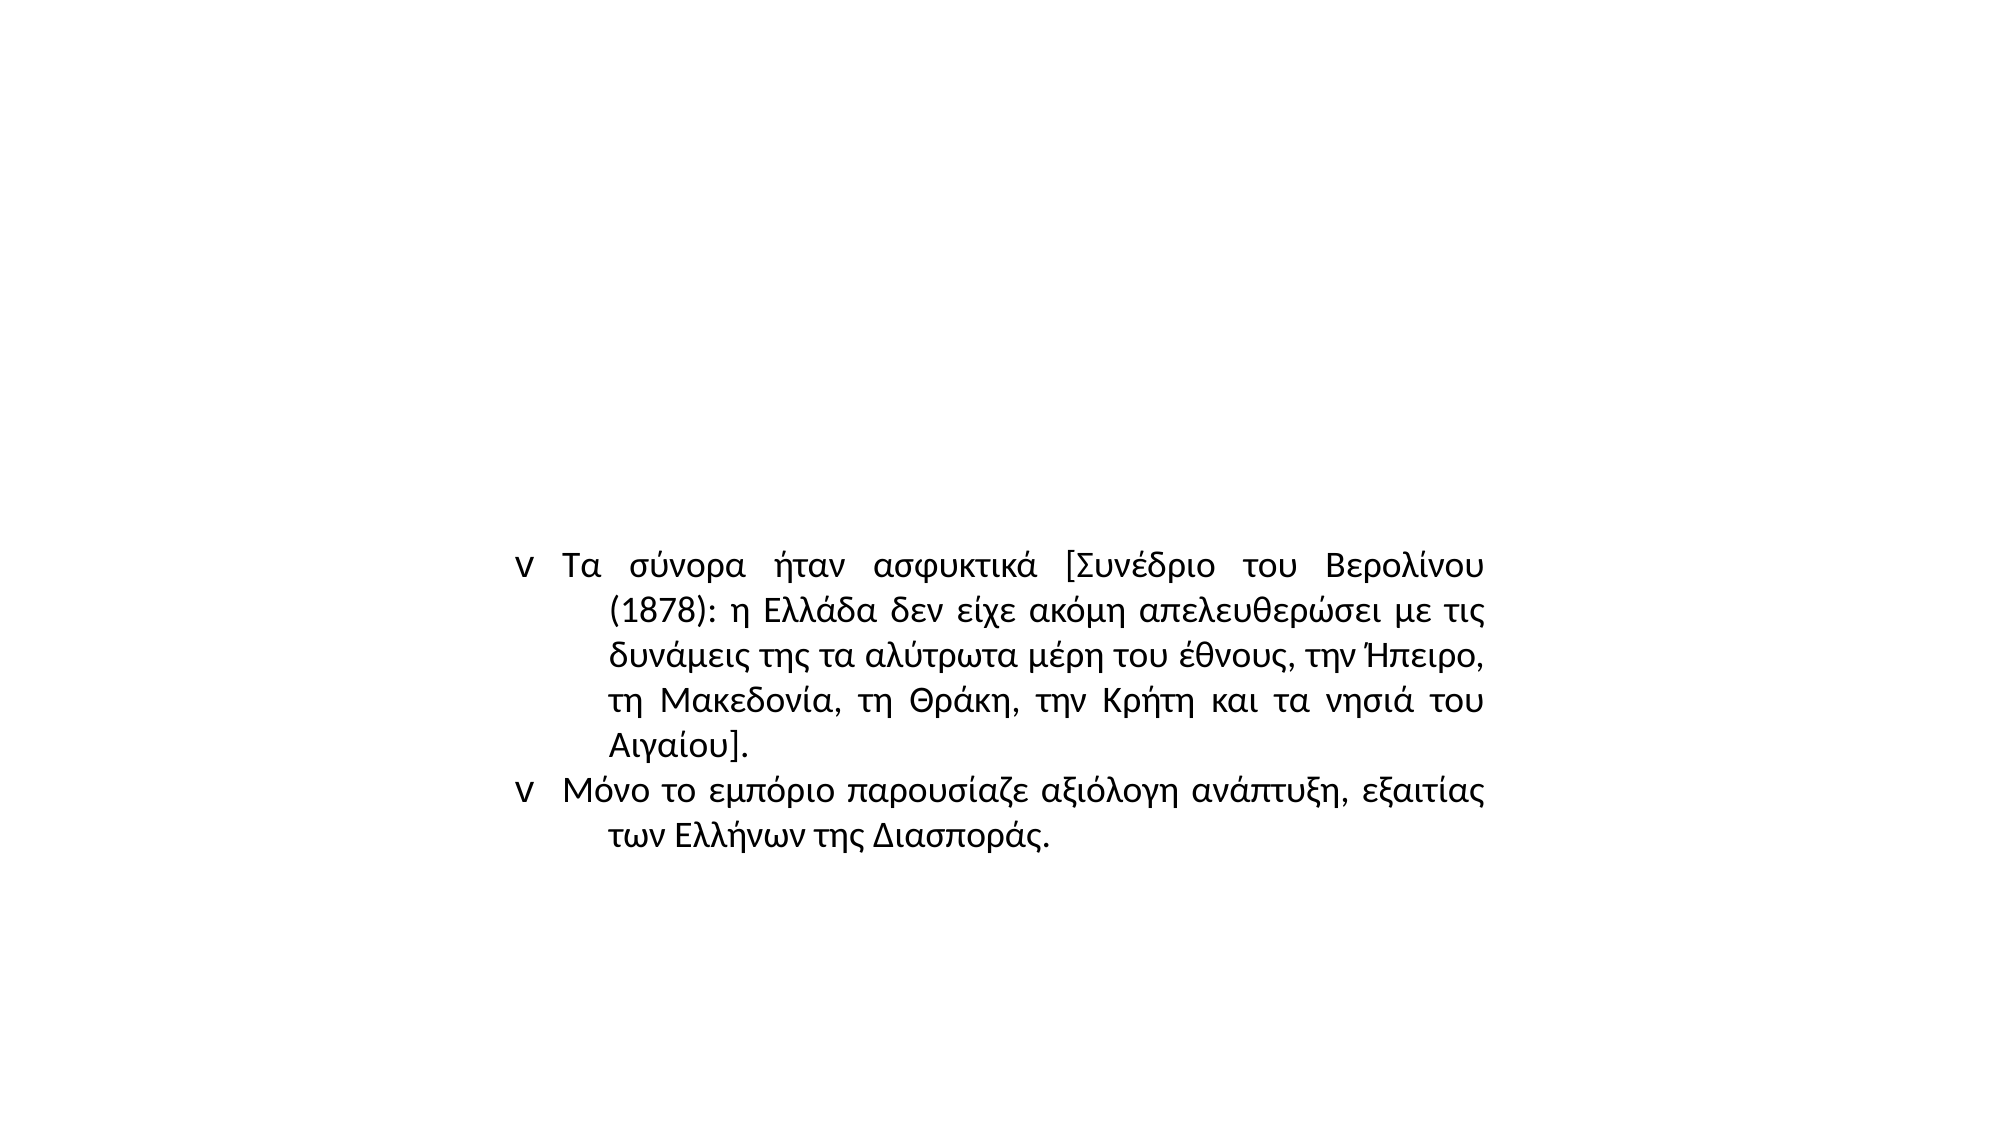

Τα σύνορα ήταν ασφυκτικά [Συνέδριο του Βερολίνου (1878): η Ελλάδα δεν είχε ακόμη απελευθερώσει με τις δυνάμεις της τα αλύτρωτα μέρη του έθνους, την Ήπειρο, τη Μακεδονία, τη Θράκη, την Κρήτη και τα νησιά του Αιγαίου].
Μόνο το εμπόριο παρουσίαζε αξιόλογη ανάπτυξη, εξαιτίας των Ελλήνων της Διασποράς.